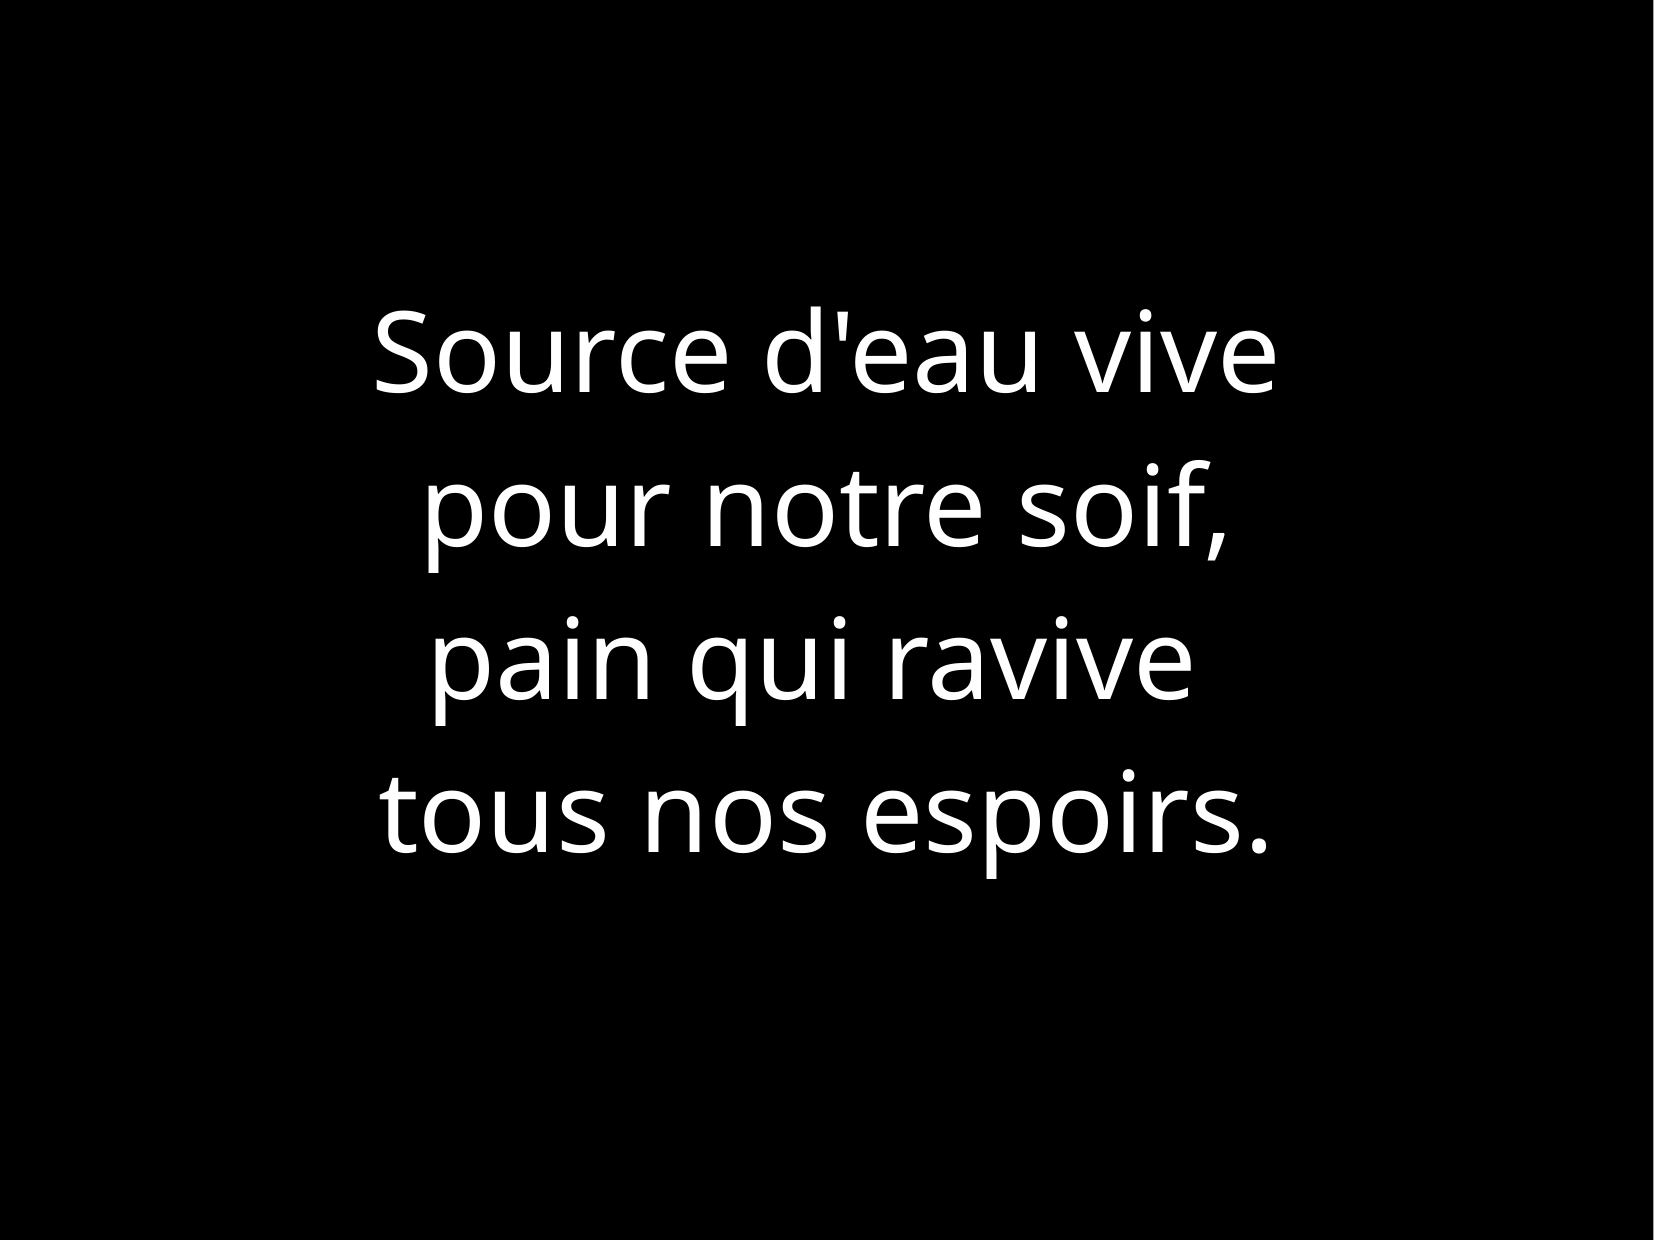

# Source d'eau vive
pour notre soif,
pain qui ravive
tous nos espoirs.